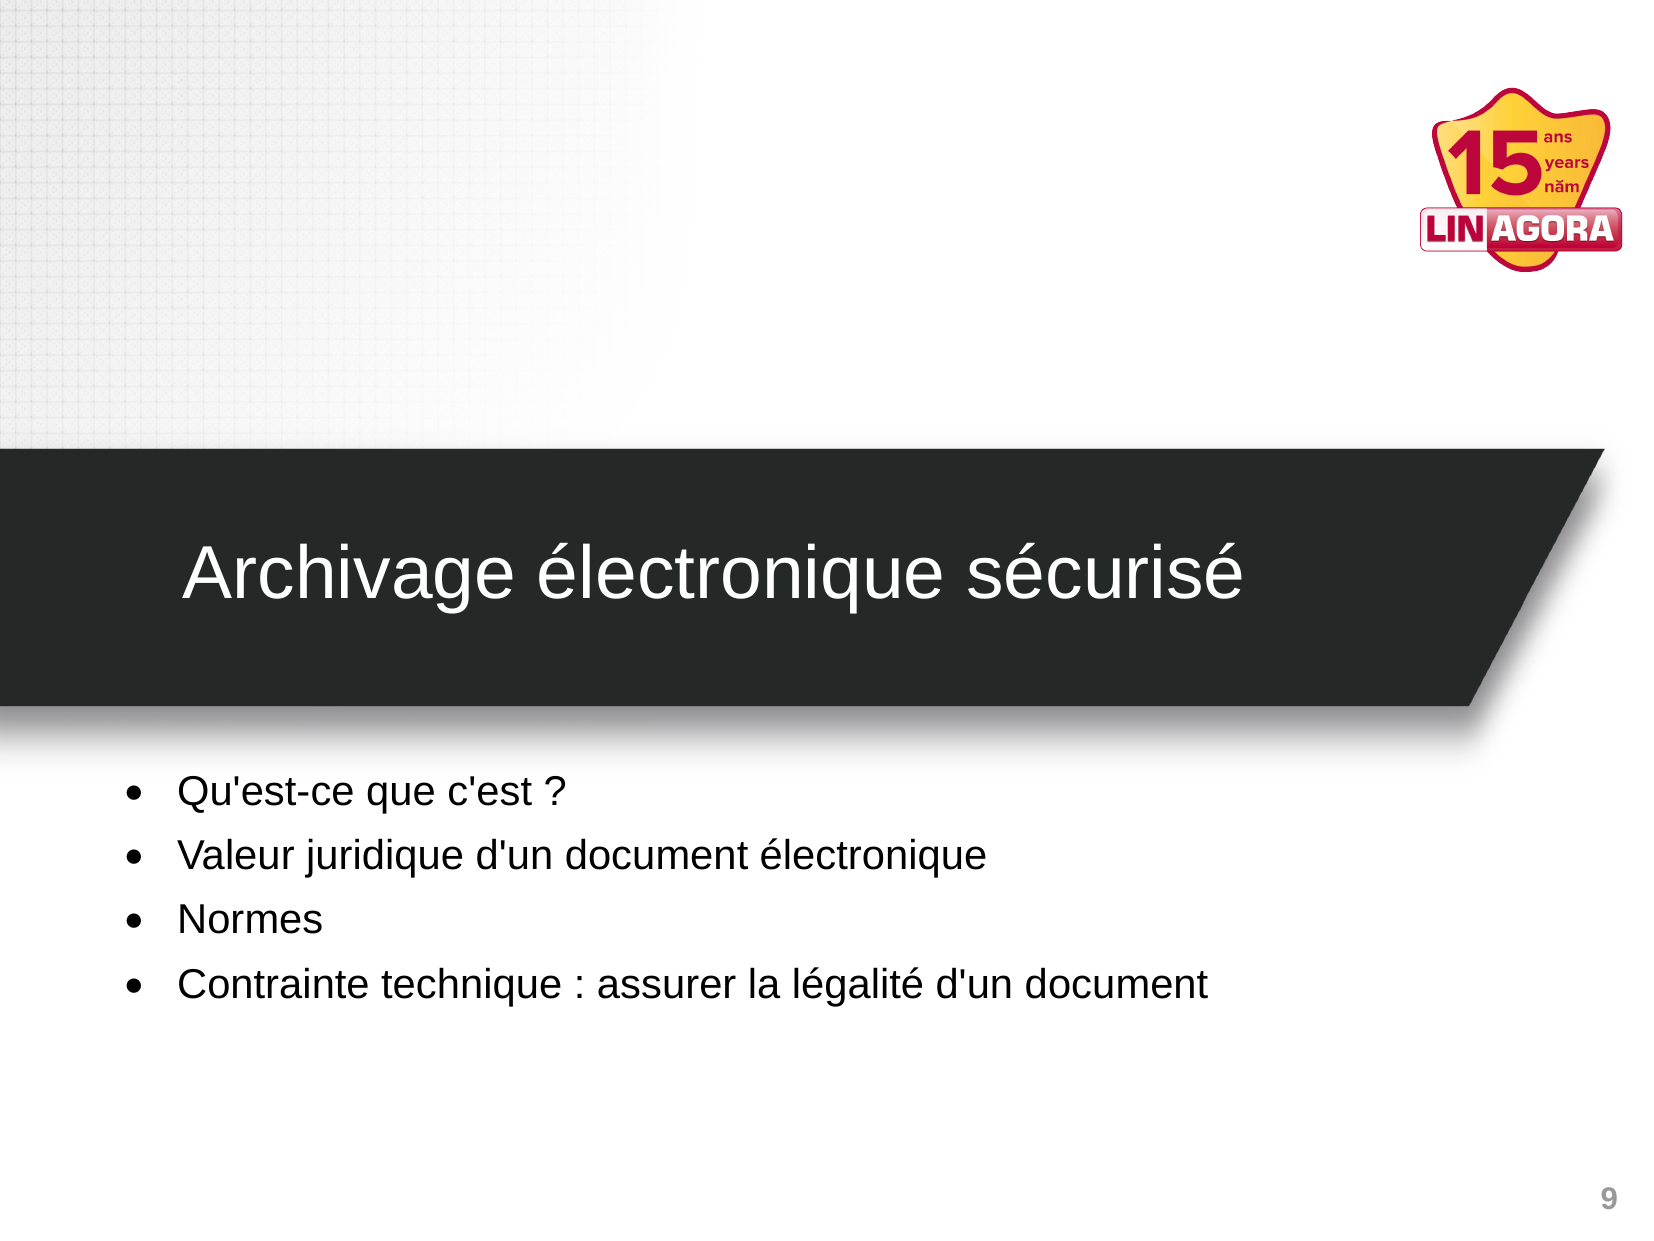

# Archivage électronique sécurisé
Qu'est-ce que c'est ?
Valeur juridique d'un document électronique
Normes
Contrainte technique : assurer la légalité d'un document
9